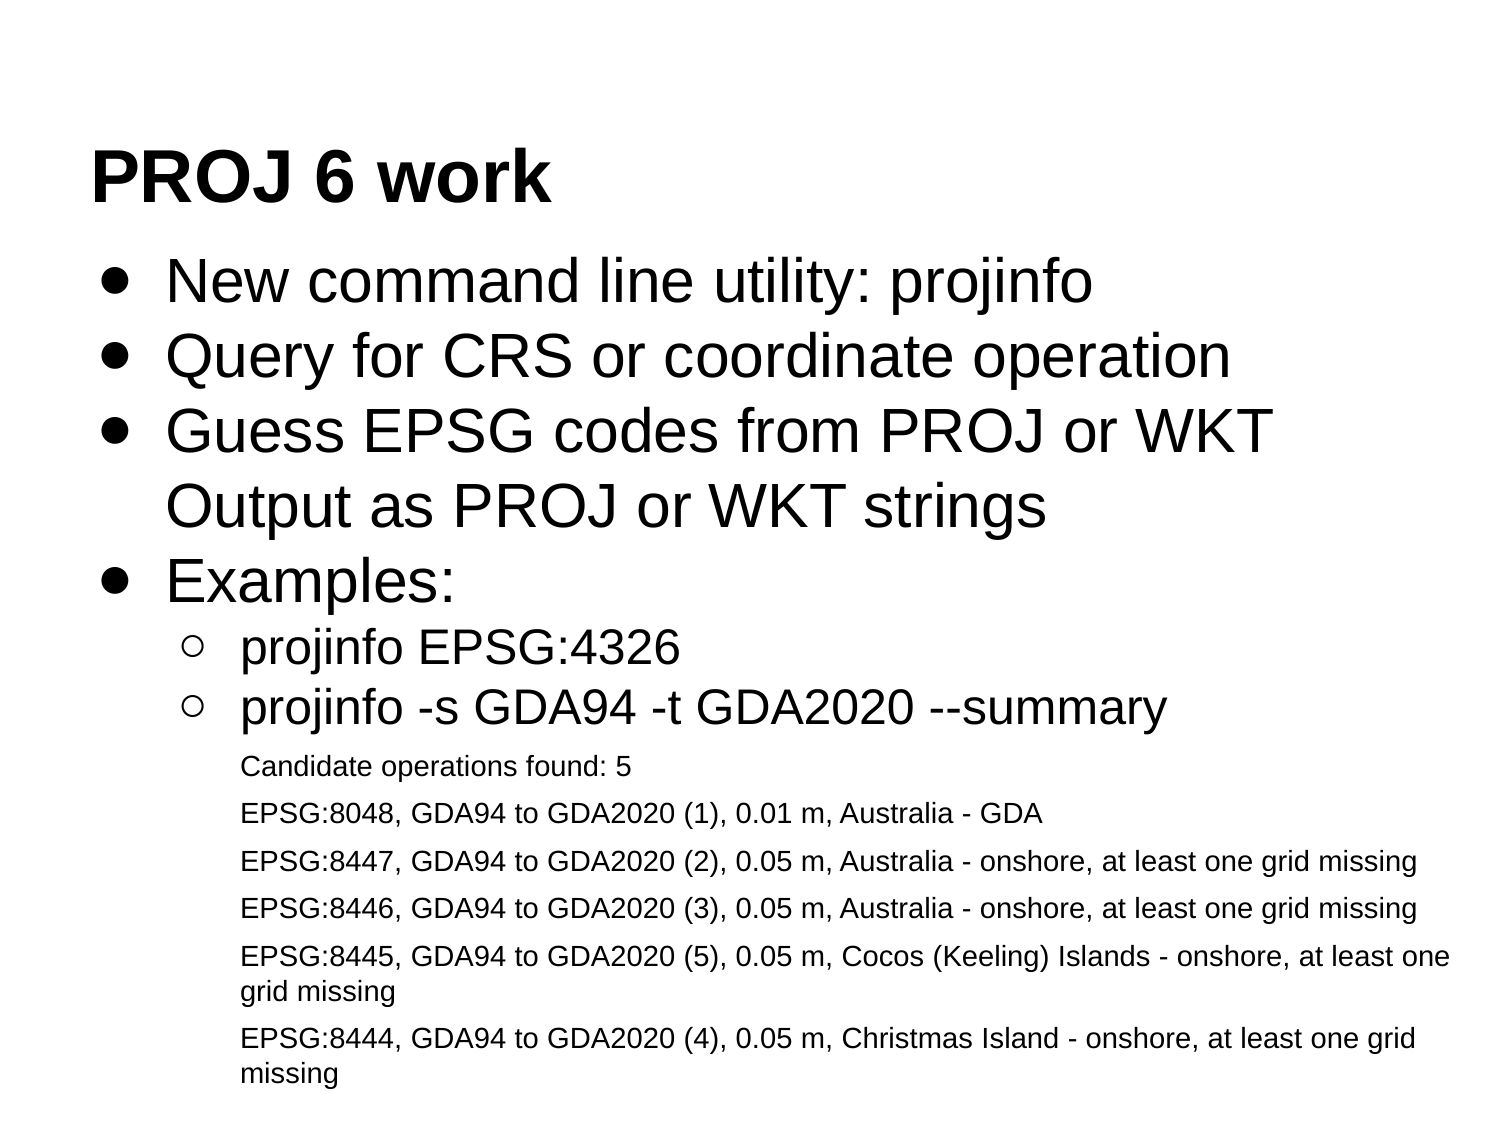

# PROJ 6 work
New command line utility: projinfo
Query for CRS or coordinate operation
Guess EPSG codes from PROJ or WKT Output as PROJ or WKT strings
Examples:
projinfo EPSG:4326
projinfo -s GDA94 -t GDA2020 --summary
Candidate operations found: 5
EPSG:8048, GDA94 to GDA2020 (1), 0.01 m, Australia - GDA
EPSG:8447, GDA94 to GDA2020 (2), 0.05 m, Australia - onshore, at least one grid missing
EPSG:8446, GDA94 to GDA2020 (3), 0.05 m, Australia - onshore, at least one grid missing
EPSG:8445, GDA94 to GDA2020 (5), 0.05 m, Cocos (Keeling) Islands - onshore, at least one grid missing
EPSG:8444, GDA94 to GDA2020 (4), 0.05 m, Christmas Island - onshore, at least one grid missing